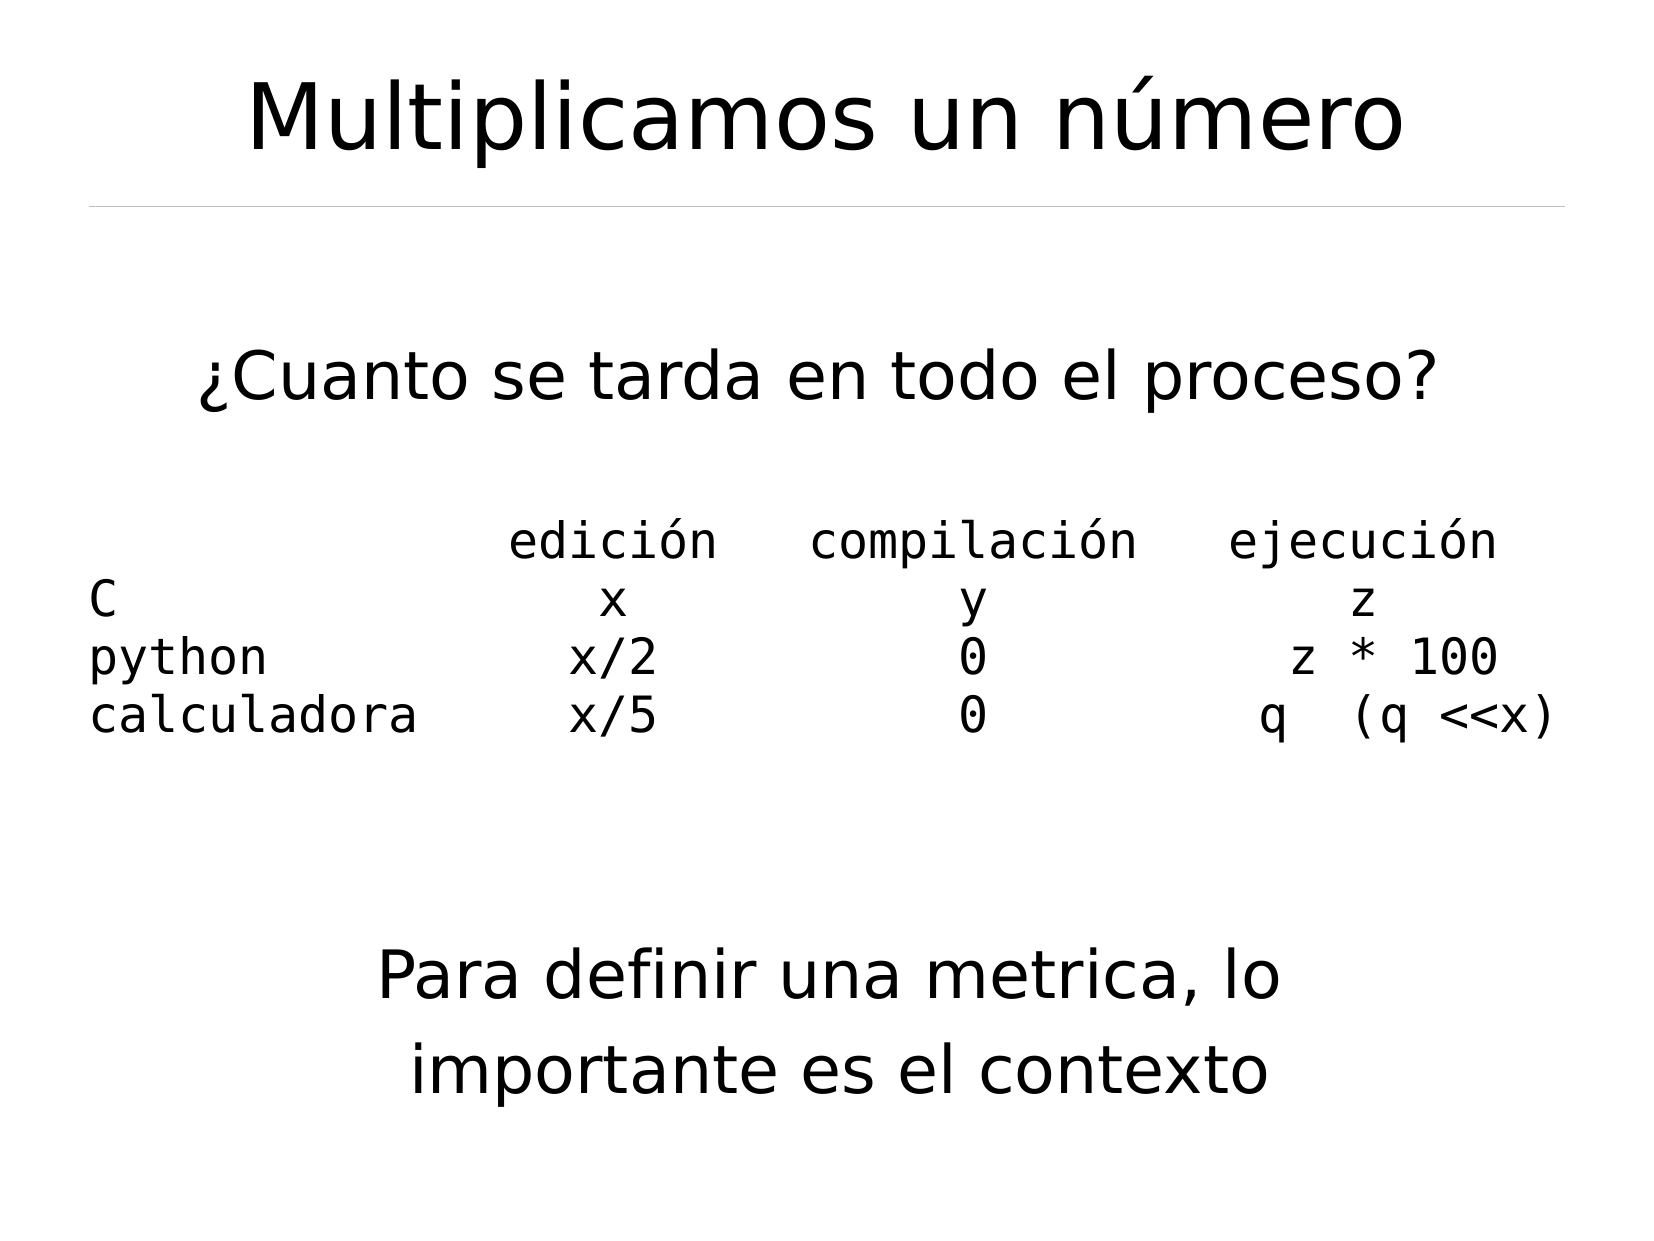

# Multiplicamos un número
¿Cuanto se tarda en todo el proceso?
 edición compilación ejecución
C x y z
python x/2 0 z * 100
calculadora x/5 0 q (q <<x)
Para definir una metrica, lo
 importante es el contexto